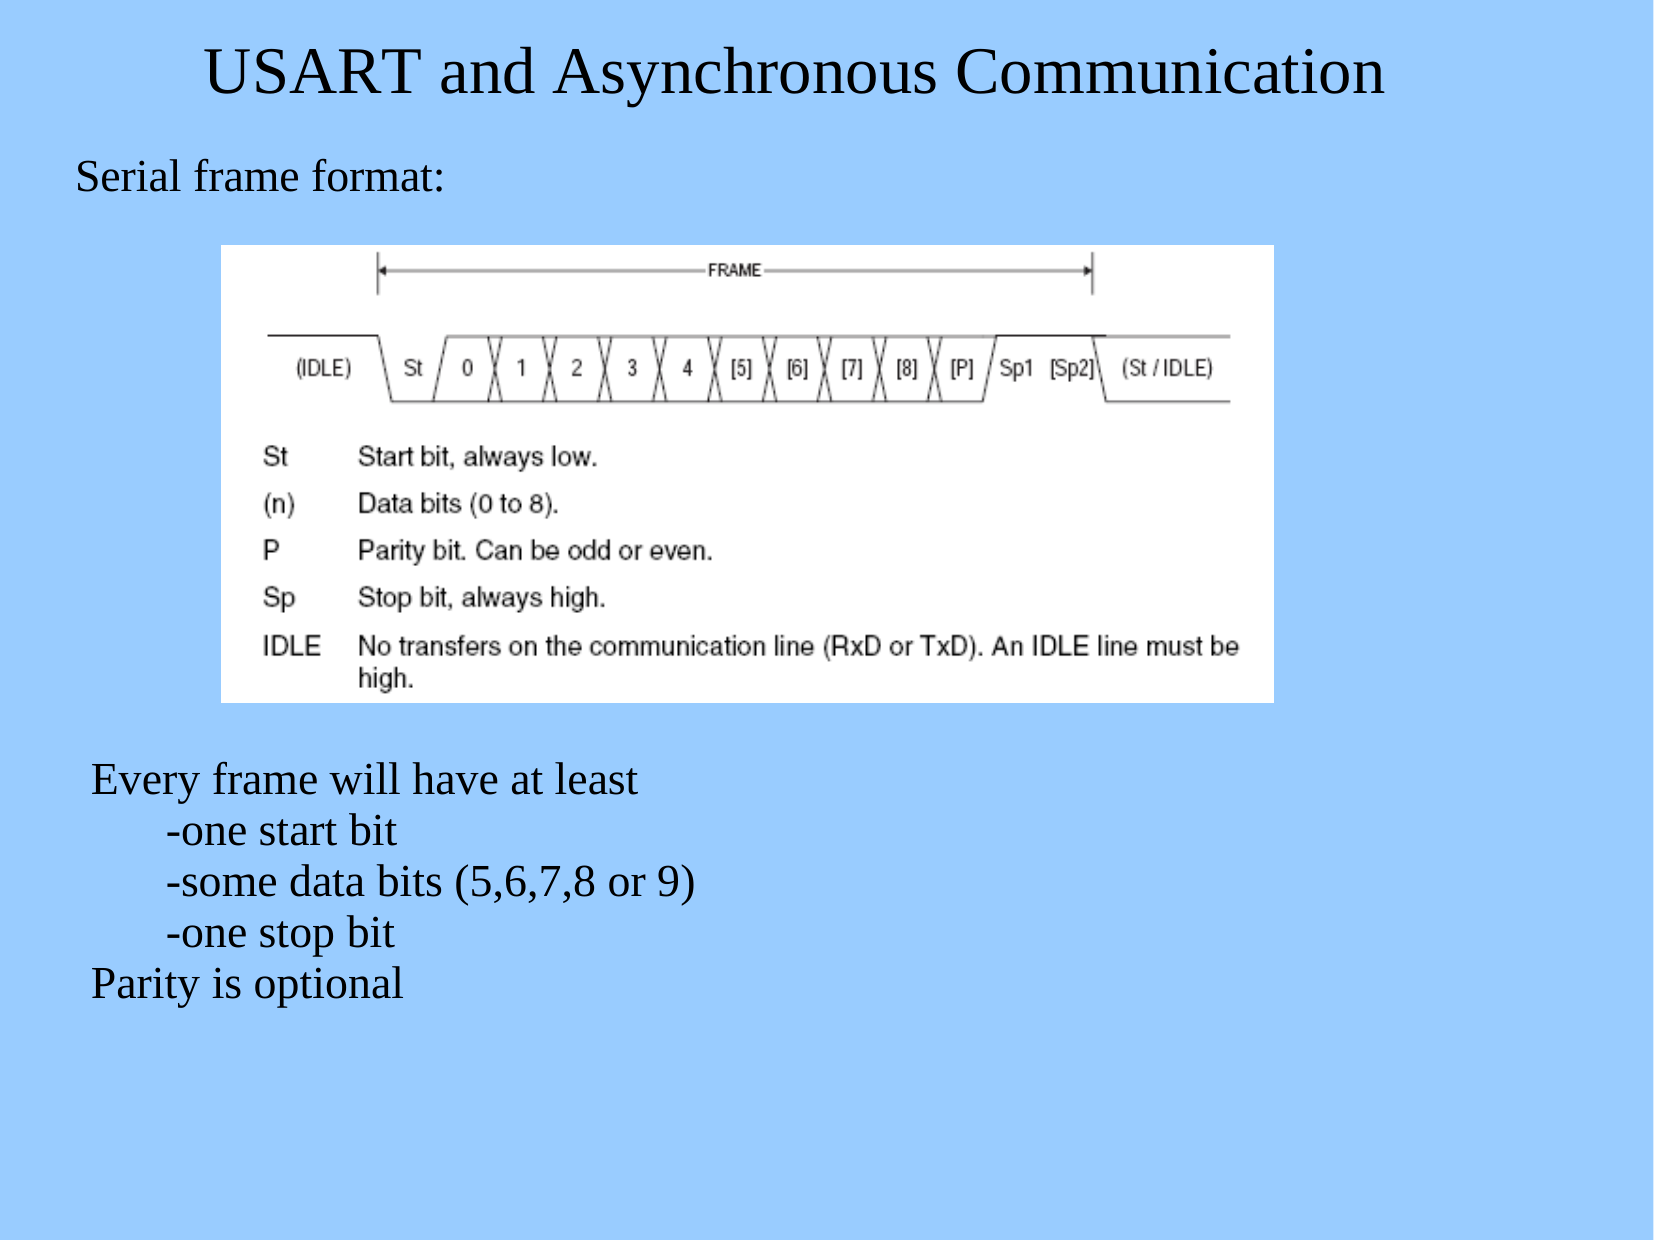

USART and Asynchronous Communication
Serial frame format:
Every frame will have at least
	-one start bit
	-some data bits (5,6,7,8 or 9)
	-one stop bit
Parity is optional